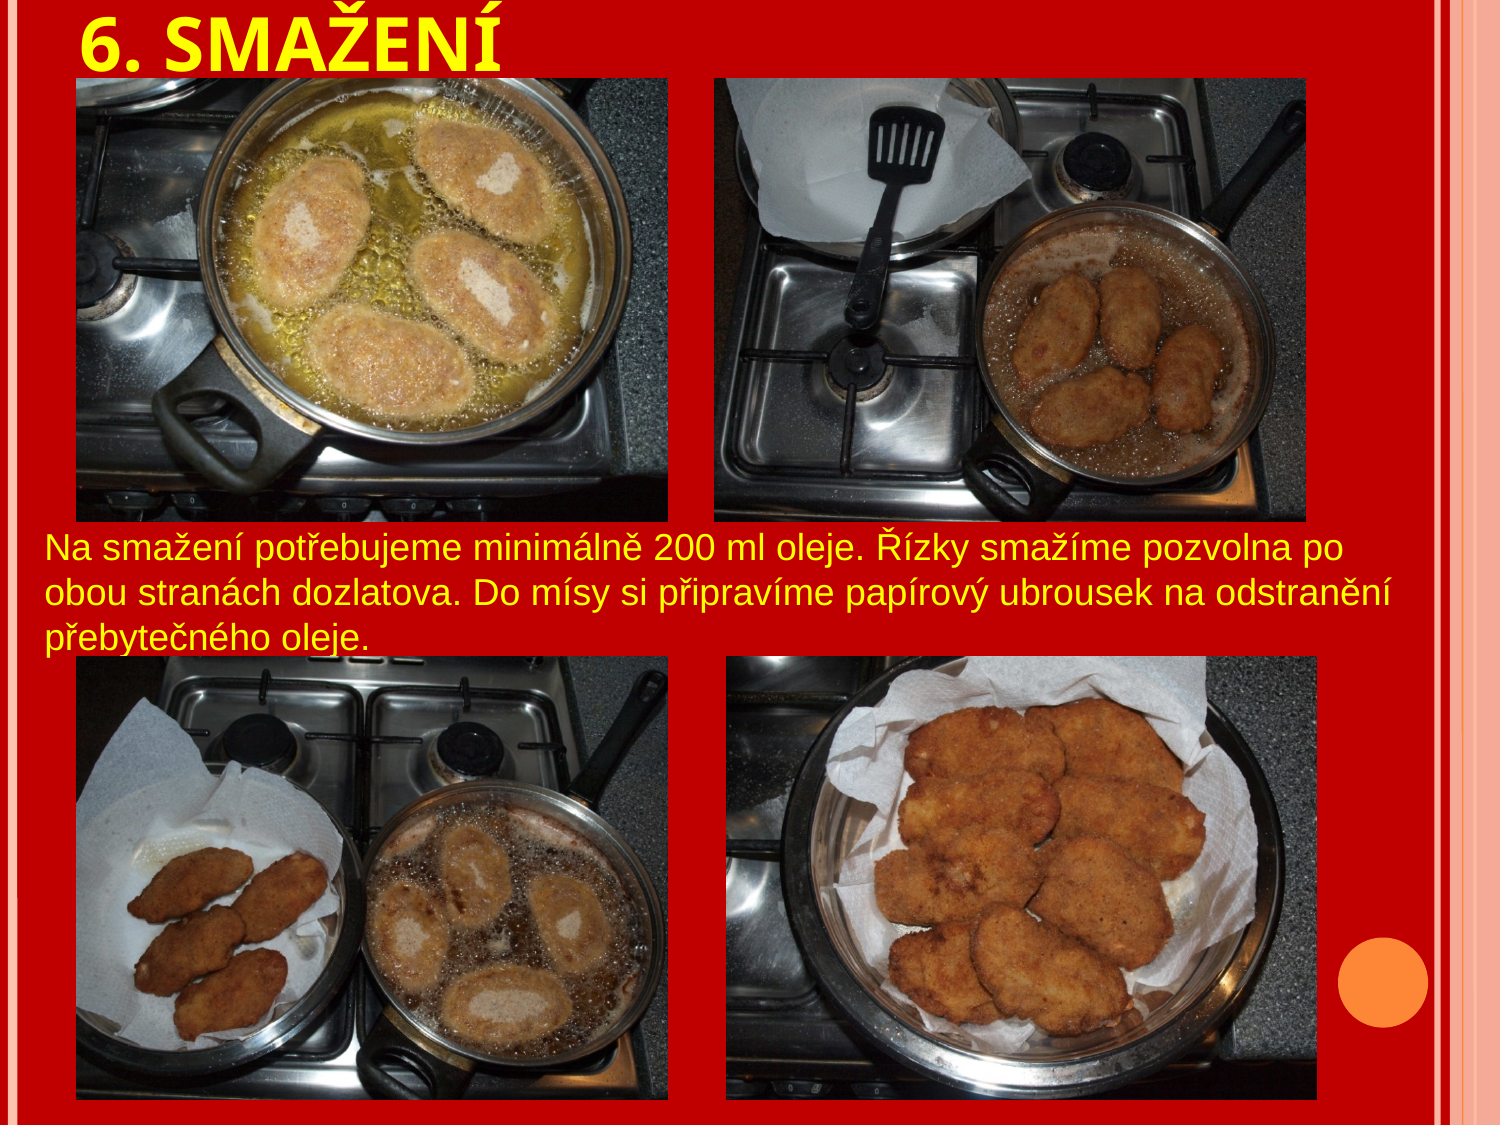

# 6. smažení
Na smažení potřebujeme minimálně 200 ml oleje. Řízky smažíme pozvolna po
obou stranách dozlatova. Do mísy si připravíme papírový ubrousek na odstranění
přebytečného oleje.